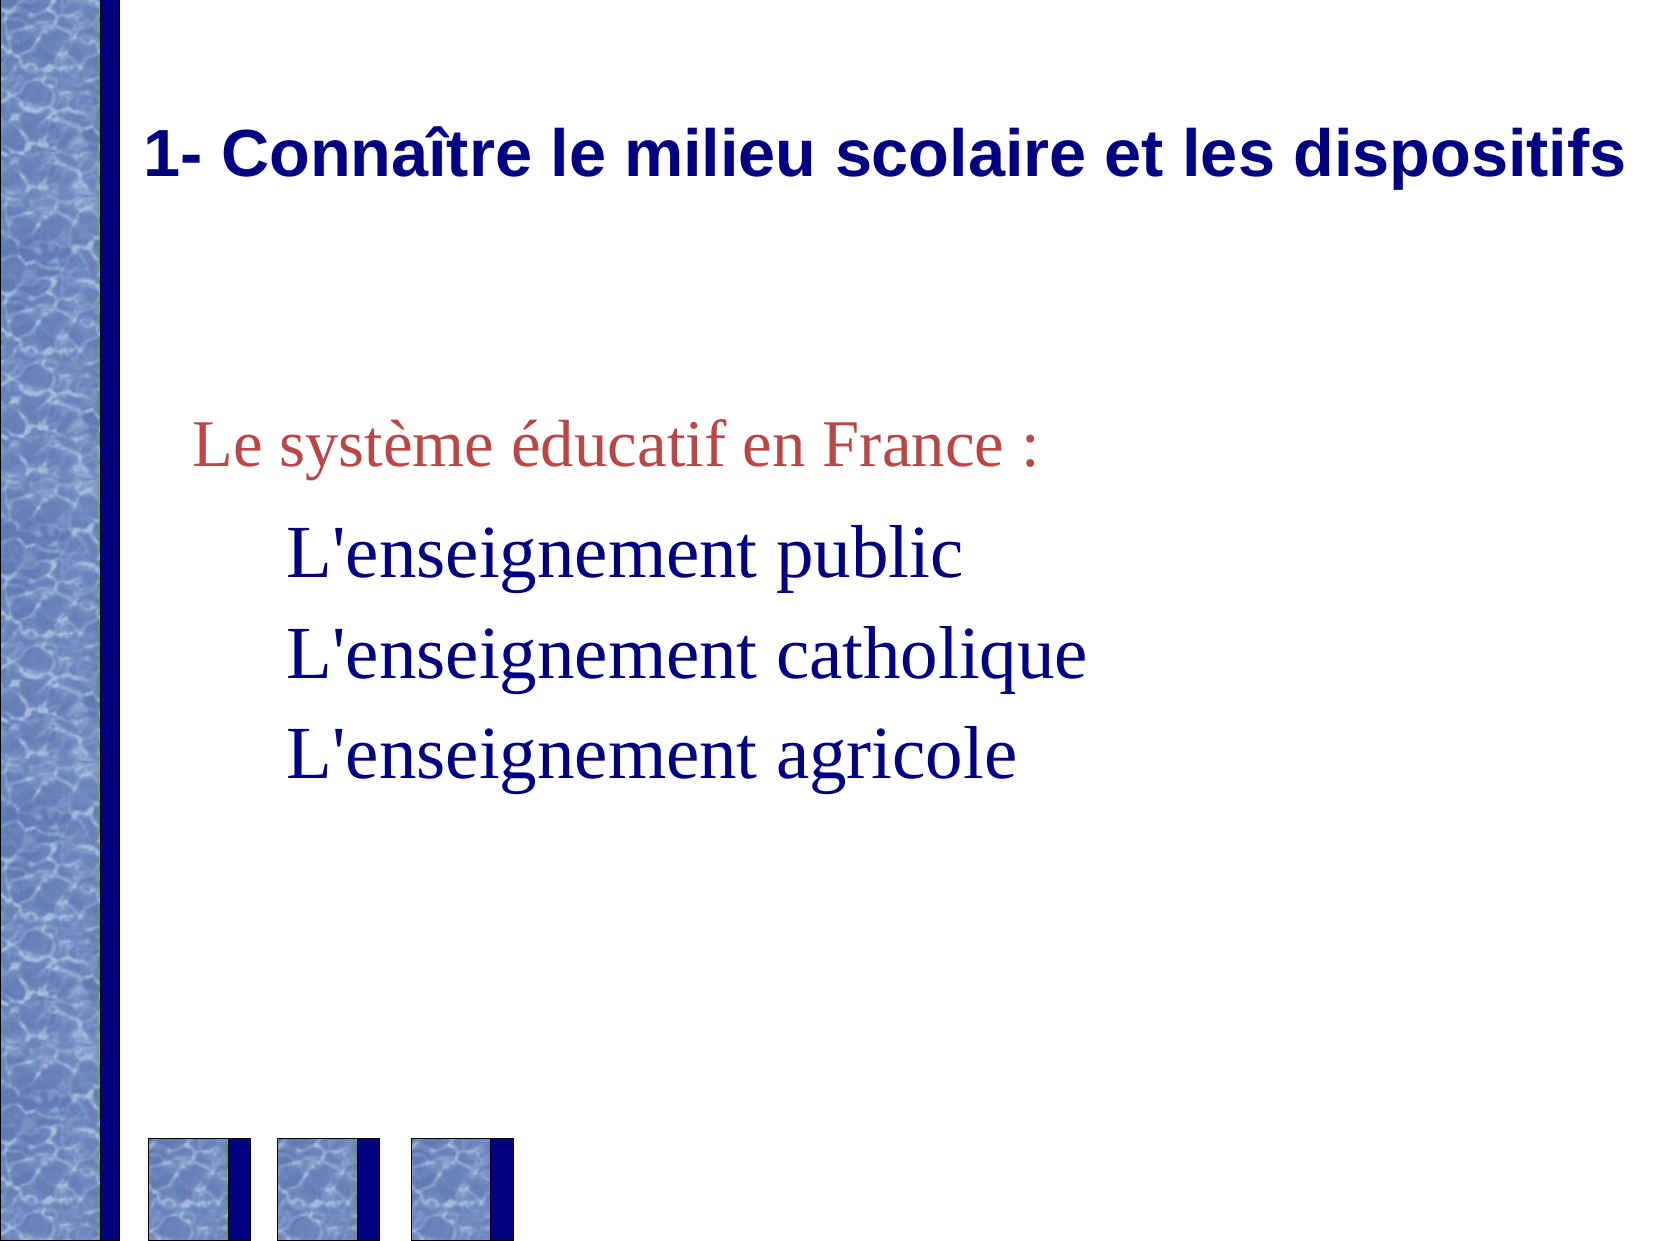

# 1- Connaître le milieu scolaire et les dispositifs
Le système éducatif en France :
L'enseignement public
L'enseignement catholique
L'enseignement agricole